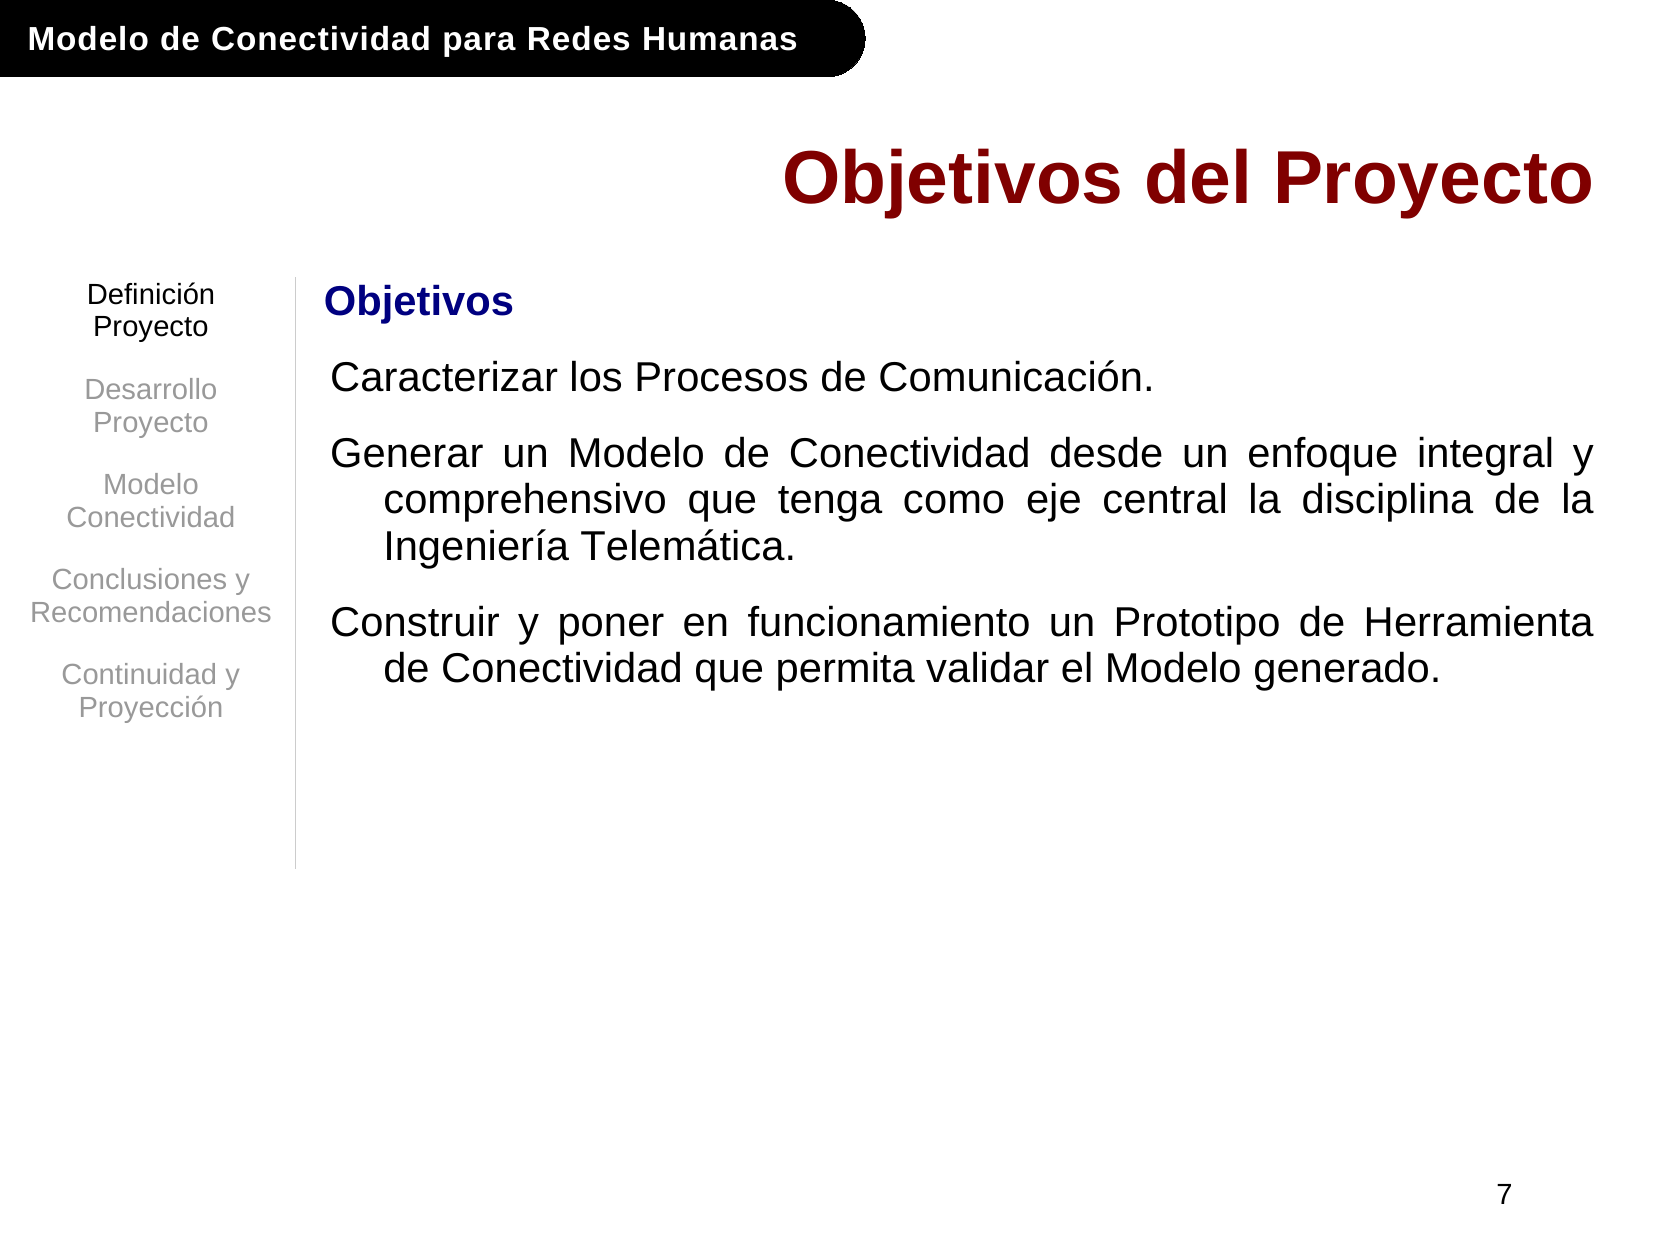

# Objetivos del Proyecto
 Objetivos
Caracterizar los Procesos de Comunicación.
Generar un Modelo de Conectividad desde un enfoque integral y comprehensivo que tenga como eje central la disciplina de la Ingeniería Telemática.
Construir y poner en funcionamiento un Prototipo de Herramienta de Conectividad que permita validar el Modelo generado.
Definición
Proyecto
Desarrollo
Proyecto
Modelo
Conectividad
Conclusiones y Recomendaciones
Continuidad y Proyección